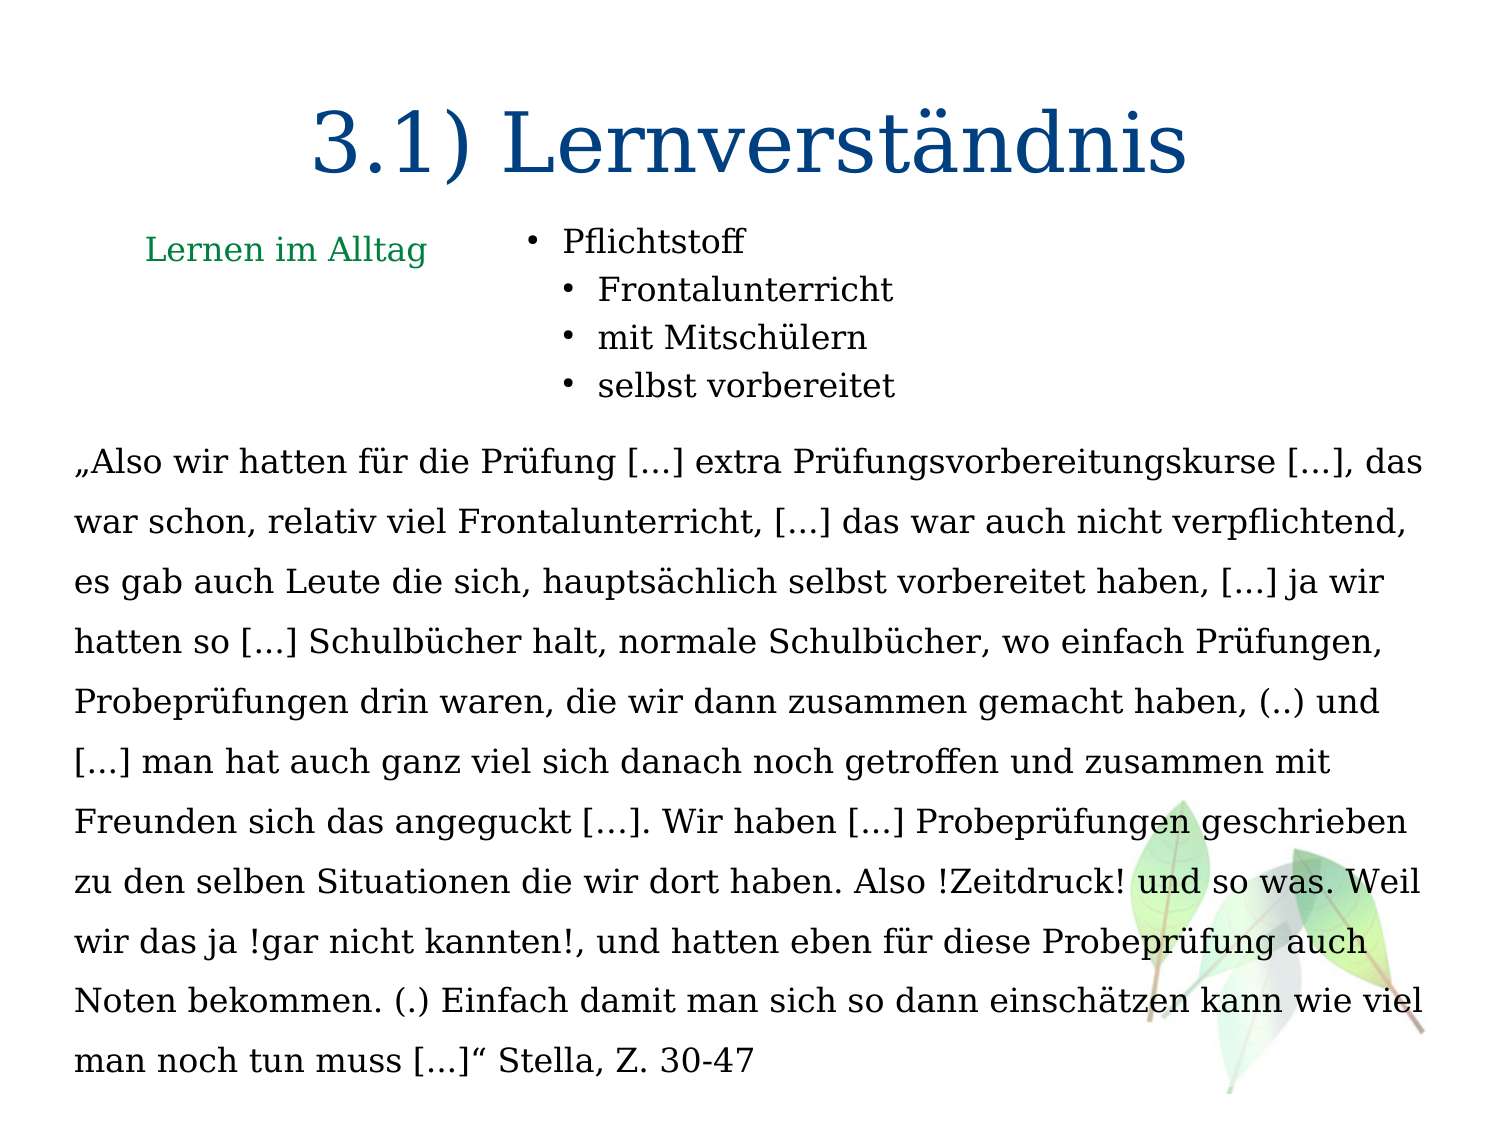

# 3.1) Lernverständnis
Pflichtstoff
Frontalunterricht
mit Mitschülern
selbst vorbereitet
Lernen im Alltag
„Also wir hatten für die Prüfung [...] extra Prüfungsvorbereitungskurse [...], das war schon, relativ viel Frontalunterricht, [...] das war auch nicht verpflichtend, es gab auch Leute die sich, hauptsächlich selbst vorbereitet haben, [...] ja wir hatten so [...] Schulbücher halt, normale Schulbücher, wo einfach Prüfungen, Probeprüfungen drin waren, die wir dann zusammen gemacht haben, (..) und [...] man hat auch ganz viel sich danach noch getroffen und zusammen mit Freunden sich das angeguckt […]. Wir haben [...] Probeprüfungen geschrieben zu den selben Situationen die wir dort haben. Also !Zeitdruck! und so was. Weil wir das ja !gar nicht kannten!, und hatten eben für diese Probeprüfung auch Noten bekommen. (.) Einfach damit man sich so dann einschätzen kann wie viel man noch tun muss [...]“ Stella, Z. 30-47